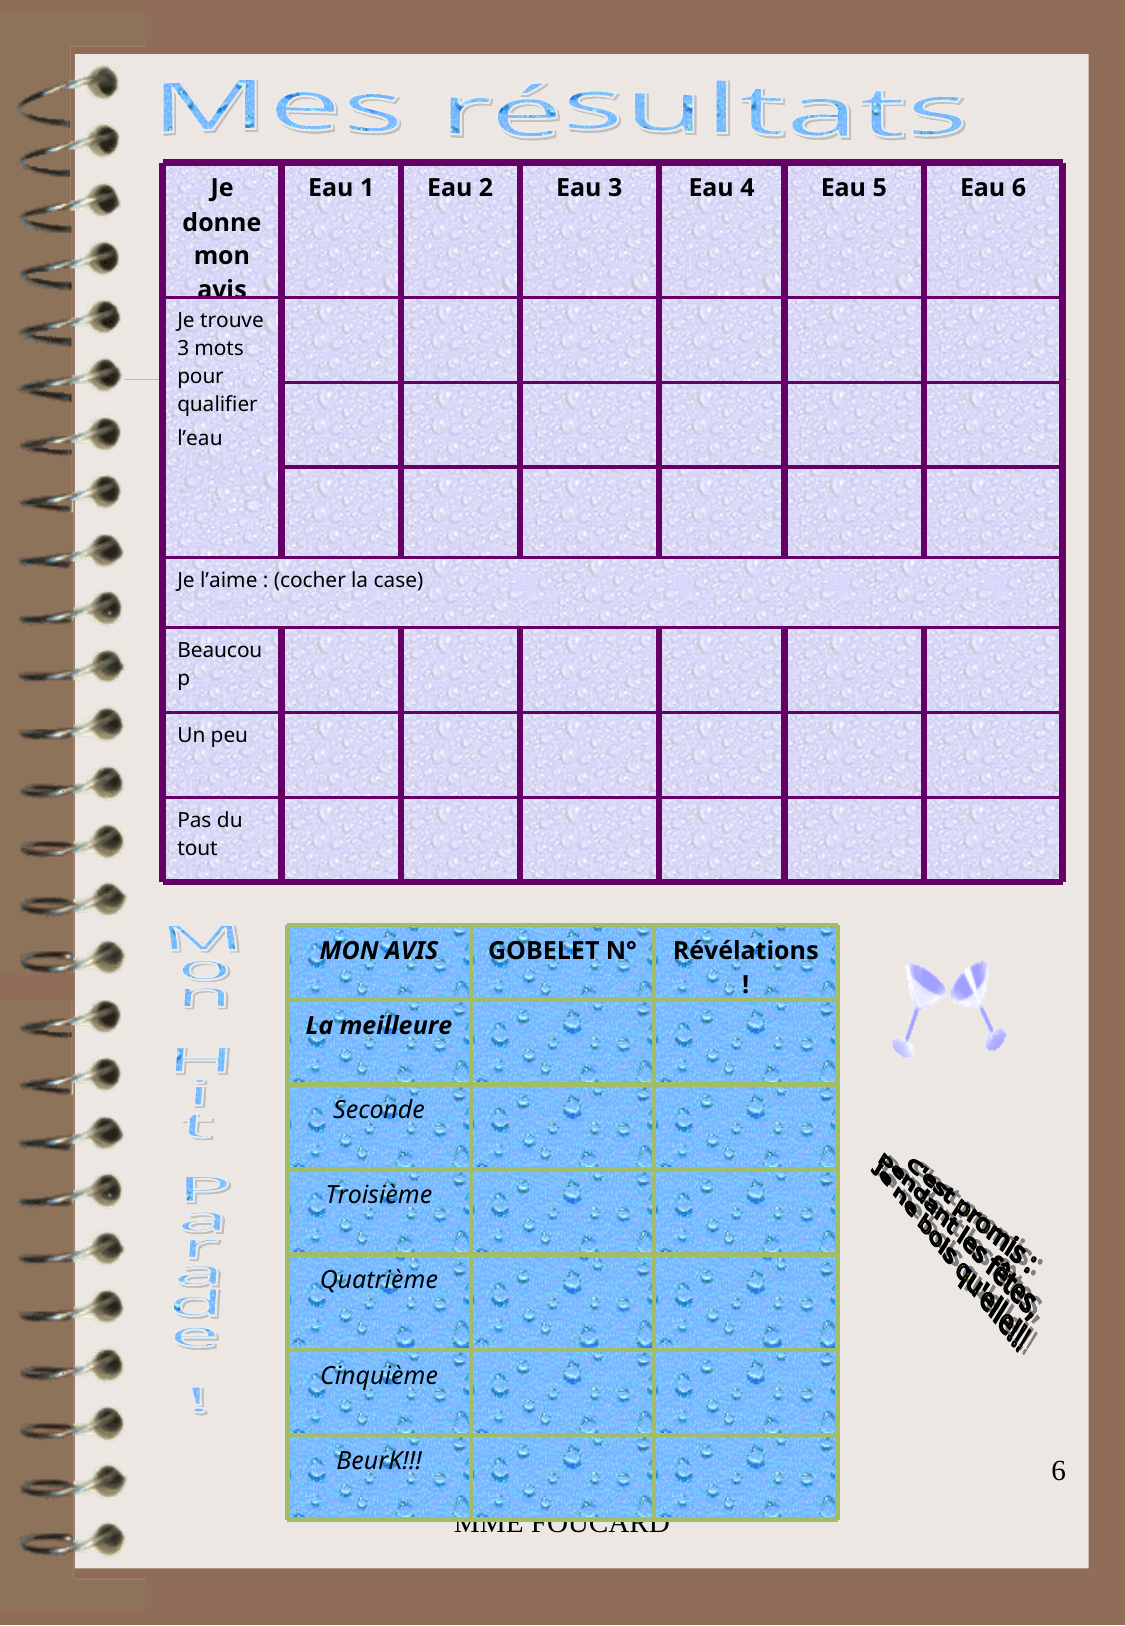

Mes résultats
Je donne mon avis
Eau 1
Eau 2
Eau 3
Eau 4
Eau 5
Eau 6
Je trouve 3 mots pour qualifier
l’eau
Je l’aime : (cocher la case)
Beaucoup
Un peu
Pas du tout
MON AVIS
GOBELET N°
Révélations !
La meilleure
Seconde
Troisième
Quatrième
Cinquième
BeurK!!!
Mon Hit Parade !
C'est promis :
pendant les fêtes,
 je ne bois qu'elle!!!
BIOCHIMIE TP GOUT DES EAUX MINERALES MME FOUCARD
6